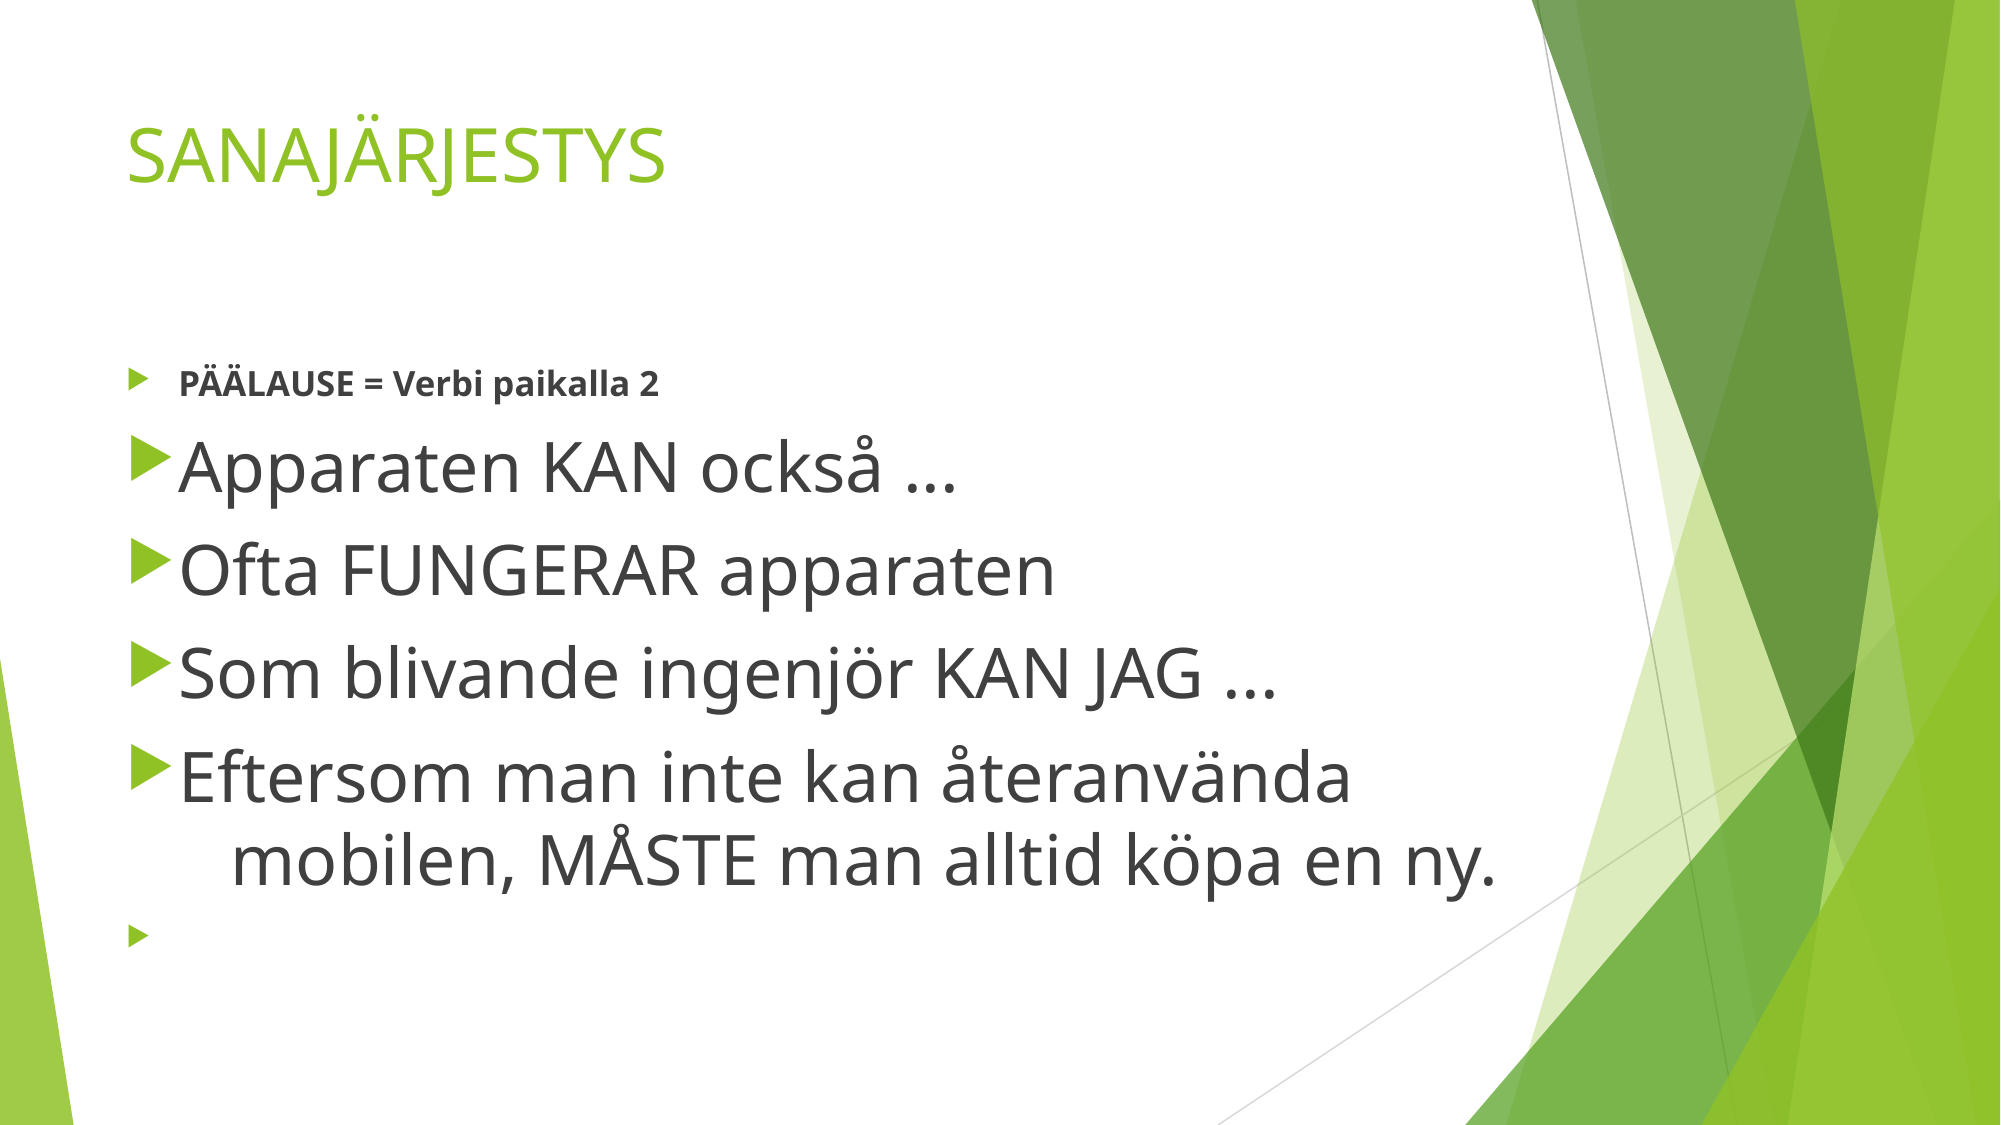

# SANAJÄRJESTYS
PÄÄLAUSE = Verbi paikalla 2
Apparaten KAN också ...
Ofta FUNGERAR apparaten
Som blivande ingenjör KAN JAG ...
Eftersom man inte kan återanvända mobilen, MÅSTE man alltid köpa en ny.